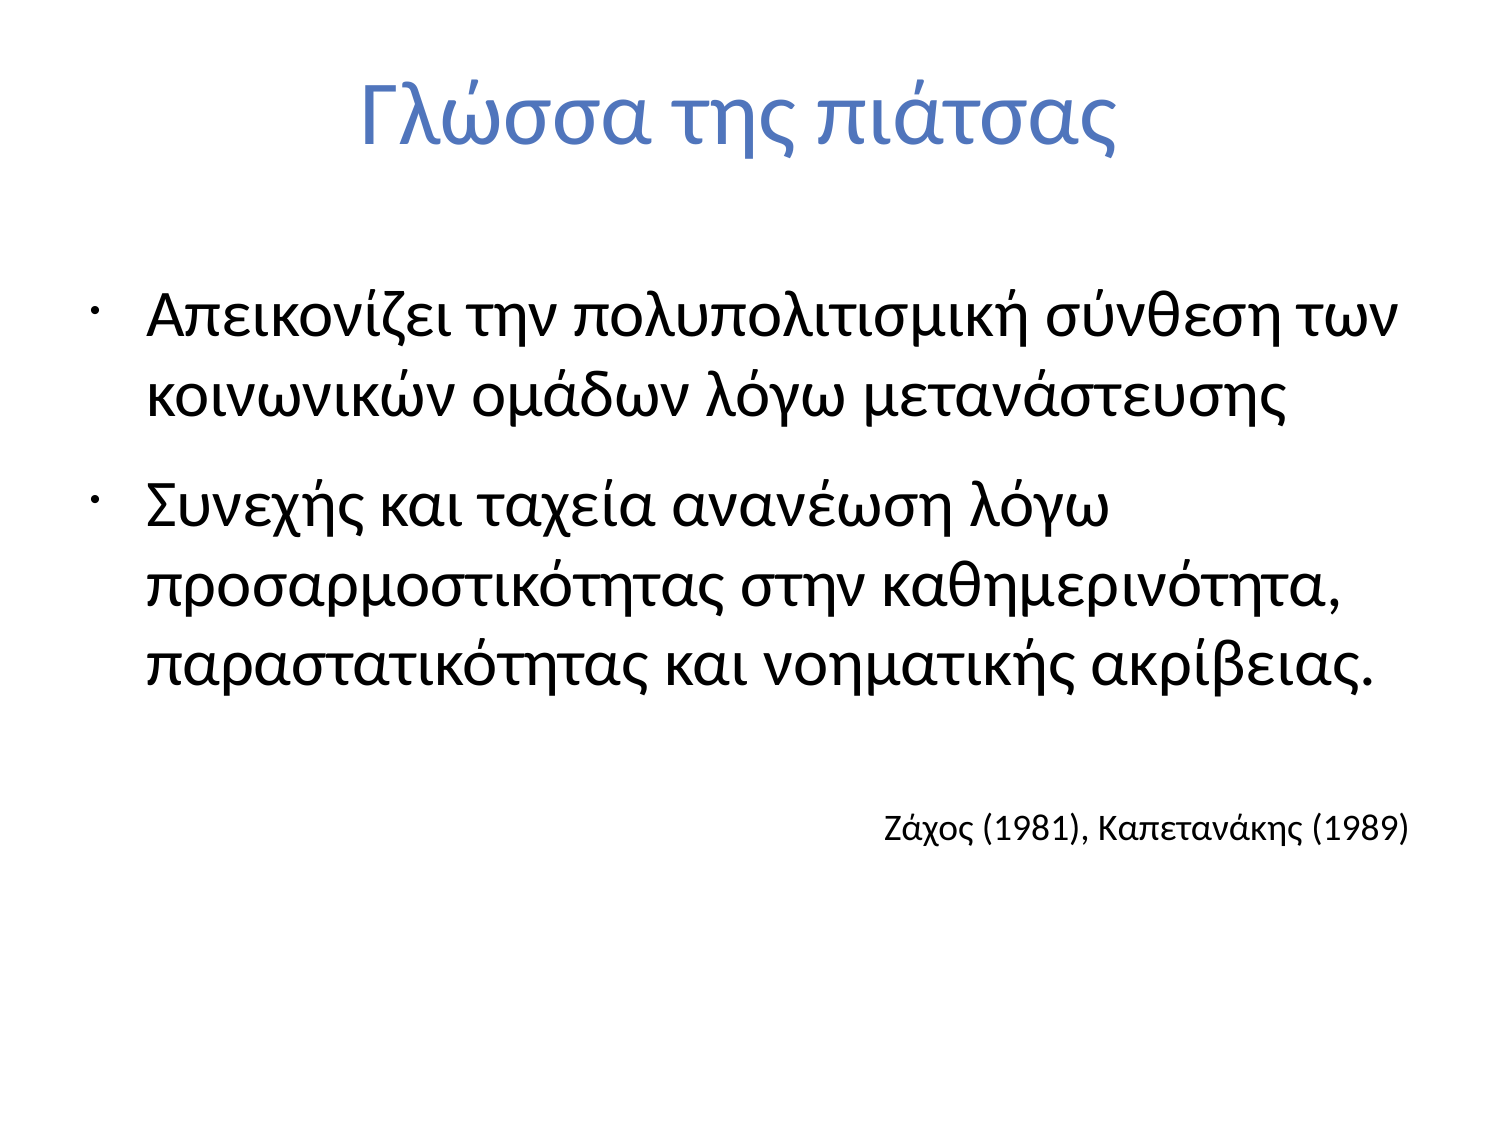

# Γλώσσα της πιάτσας
Απεικονίζει την πολυπολιτισμική σύνθεση των κοινωνικών ομάδων λόγω μετανάστευσης
Συνεχής και ταχεία ανανέωση λόγω προσαρμοστικότητας στην καθημερινότητα, παραστατικότητας και νοηματικής ακρίβειας.
Ζάχος (1981), Καπετανάκης (1989)